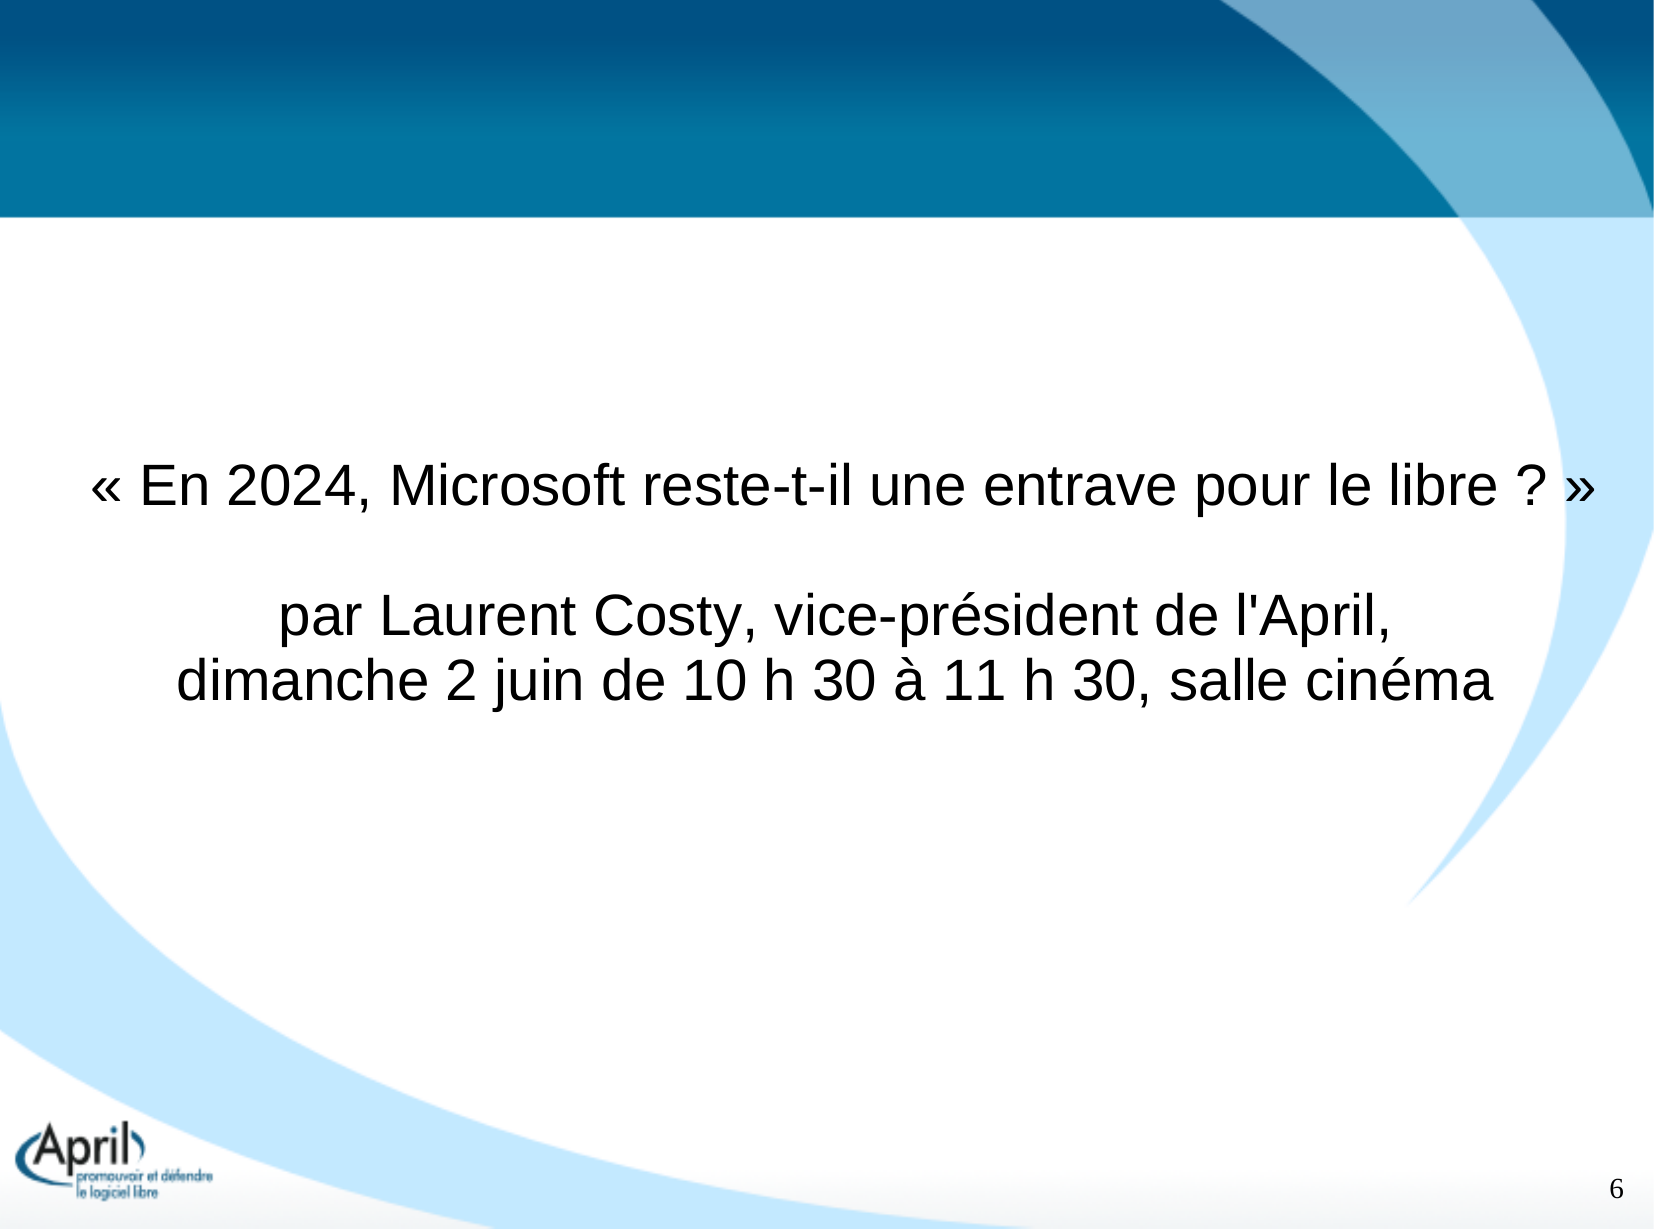

#
« En 2024, Microsoft reste-t-il une entrave pour le libre ? »
par Laurent Costy, vice-président de l'April,
dimanche 2 juin de 10 h 30 à 11 h 30, salle cinéma
6